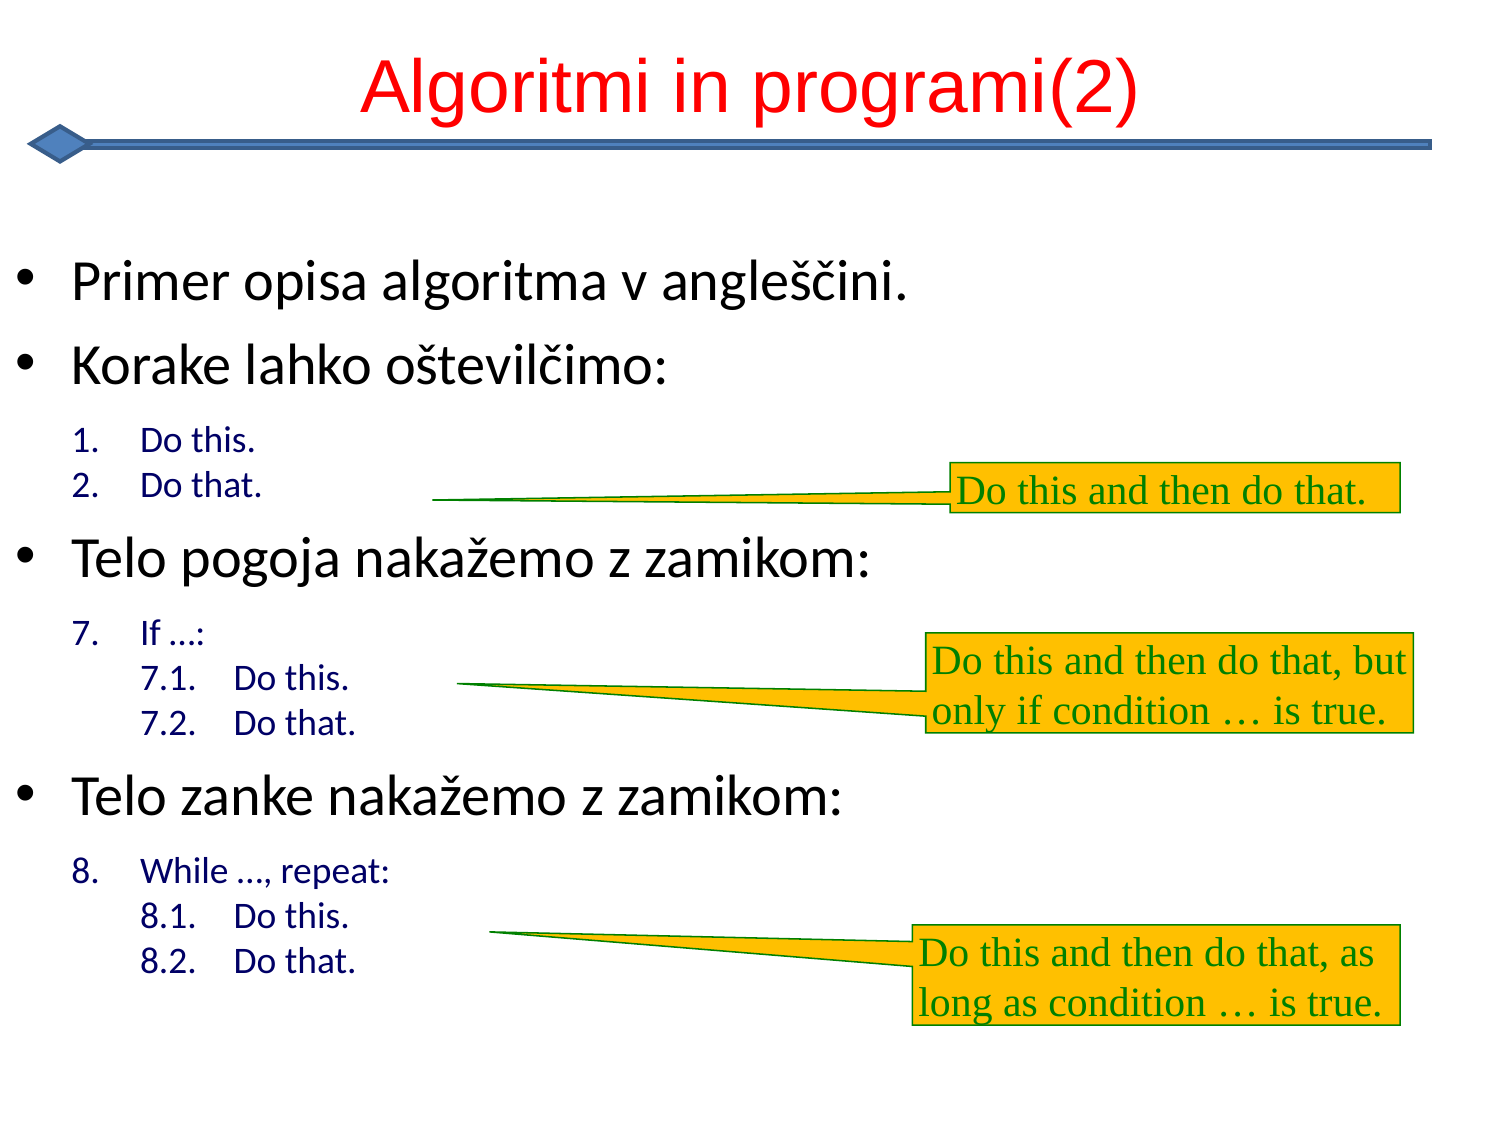

# Algoritmi in programi(2)
Primer opisa algoritma v angleščini.
Korake lahko oštevilčimo:
	1.	Do this.
2.	Do that.
Telo pogoja nakažemo z zamikom:
	7.	If …:
	7.1.	Do this.
	7.2.	Do that.
Telo zanke nakažemo z zamikom:
	8.	While …, repeat:
	8.1.	Do this.
	8.2.	Do that.
Do this and then do that.
Do this and then do that, but only if condition … is true.
Do this and then do that, as long as condition … is true.